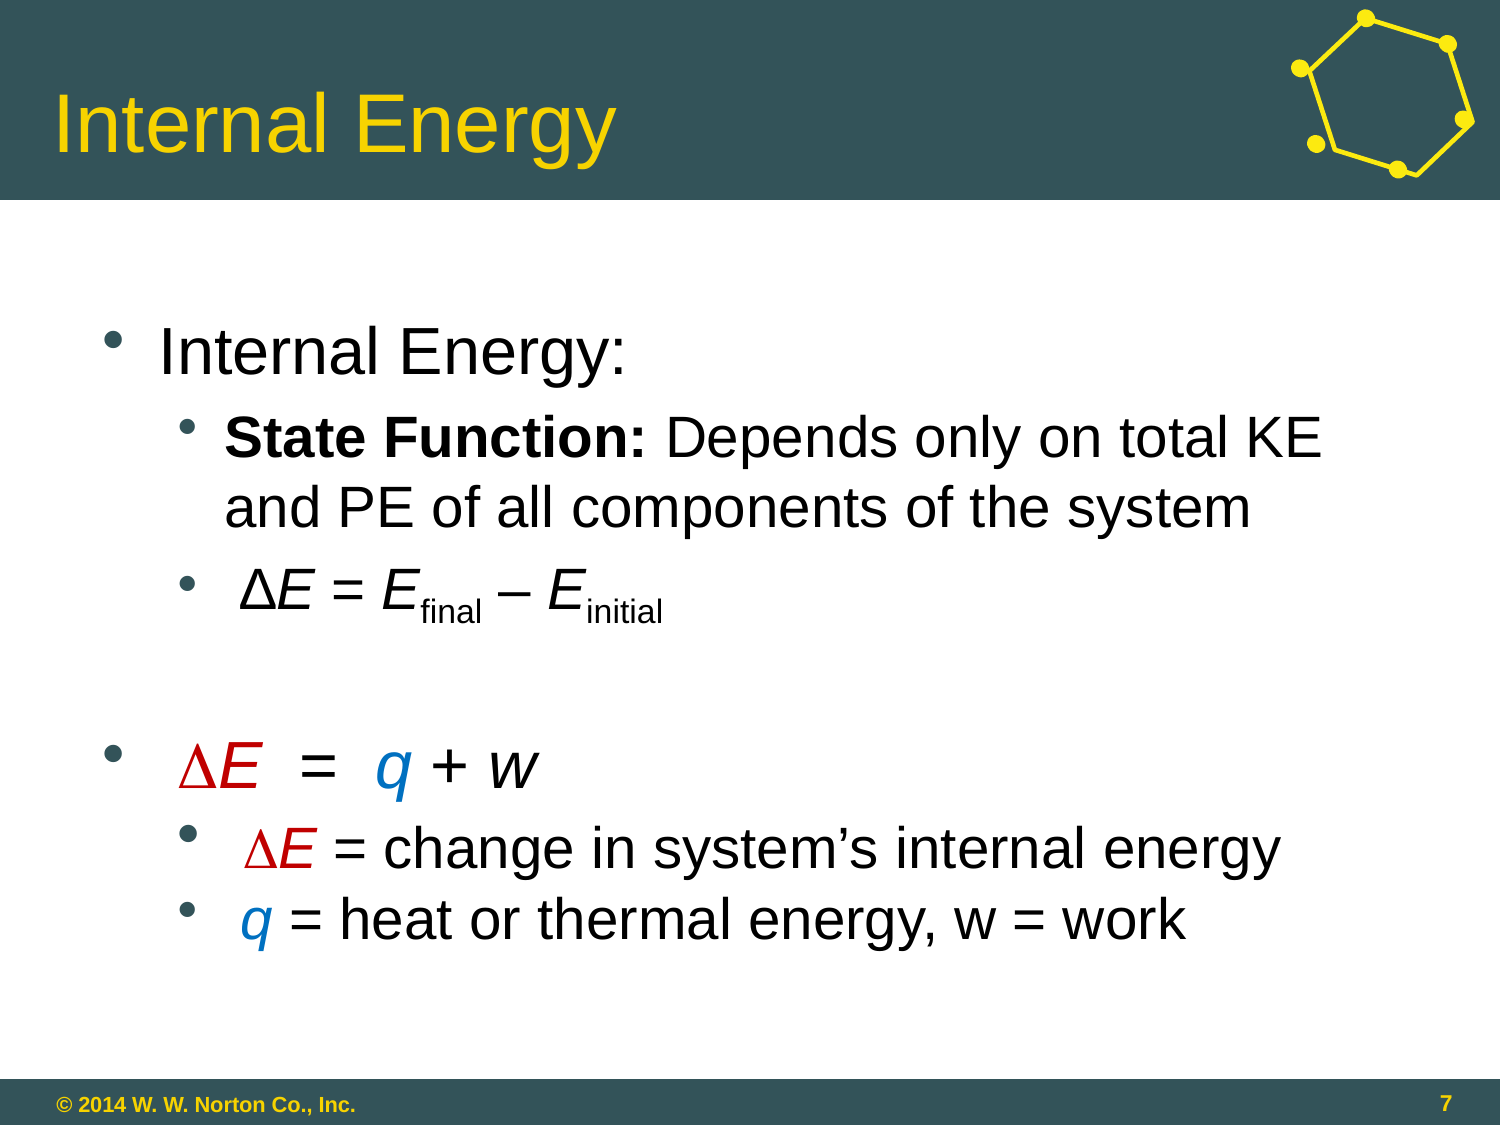

Internal Energy
# Internal Energy:
State Function: Depends only on total KE and PE of all components of the system
 ∆E = Efinal – Einitial
 E = q + w
 E = change in system’s internal energy
 q = heat or thermal energy, w = work